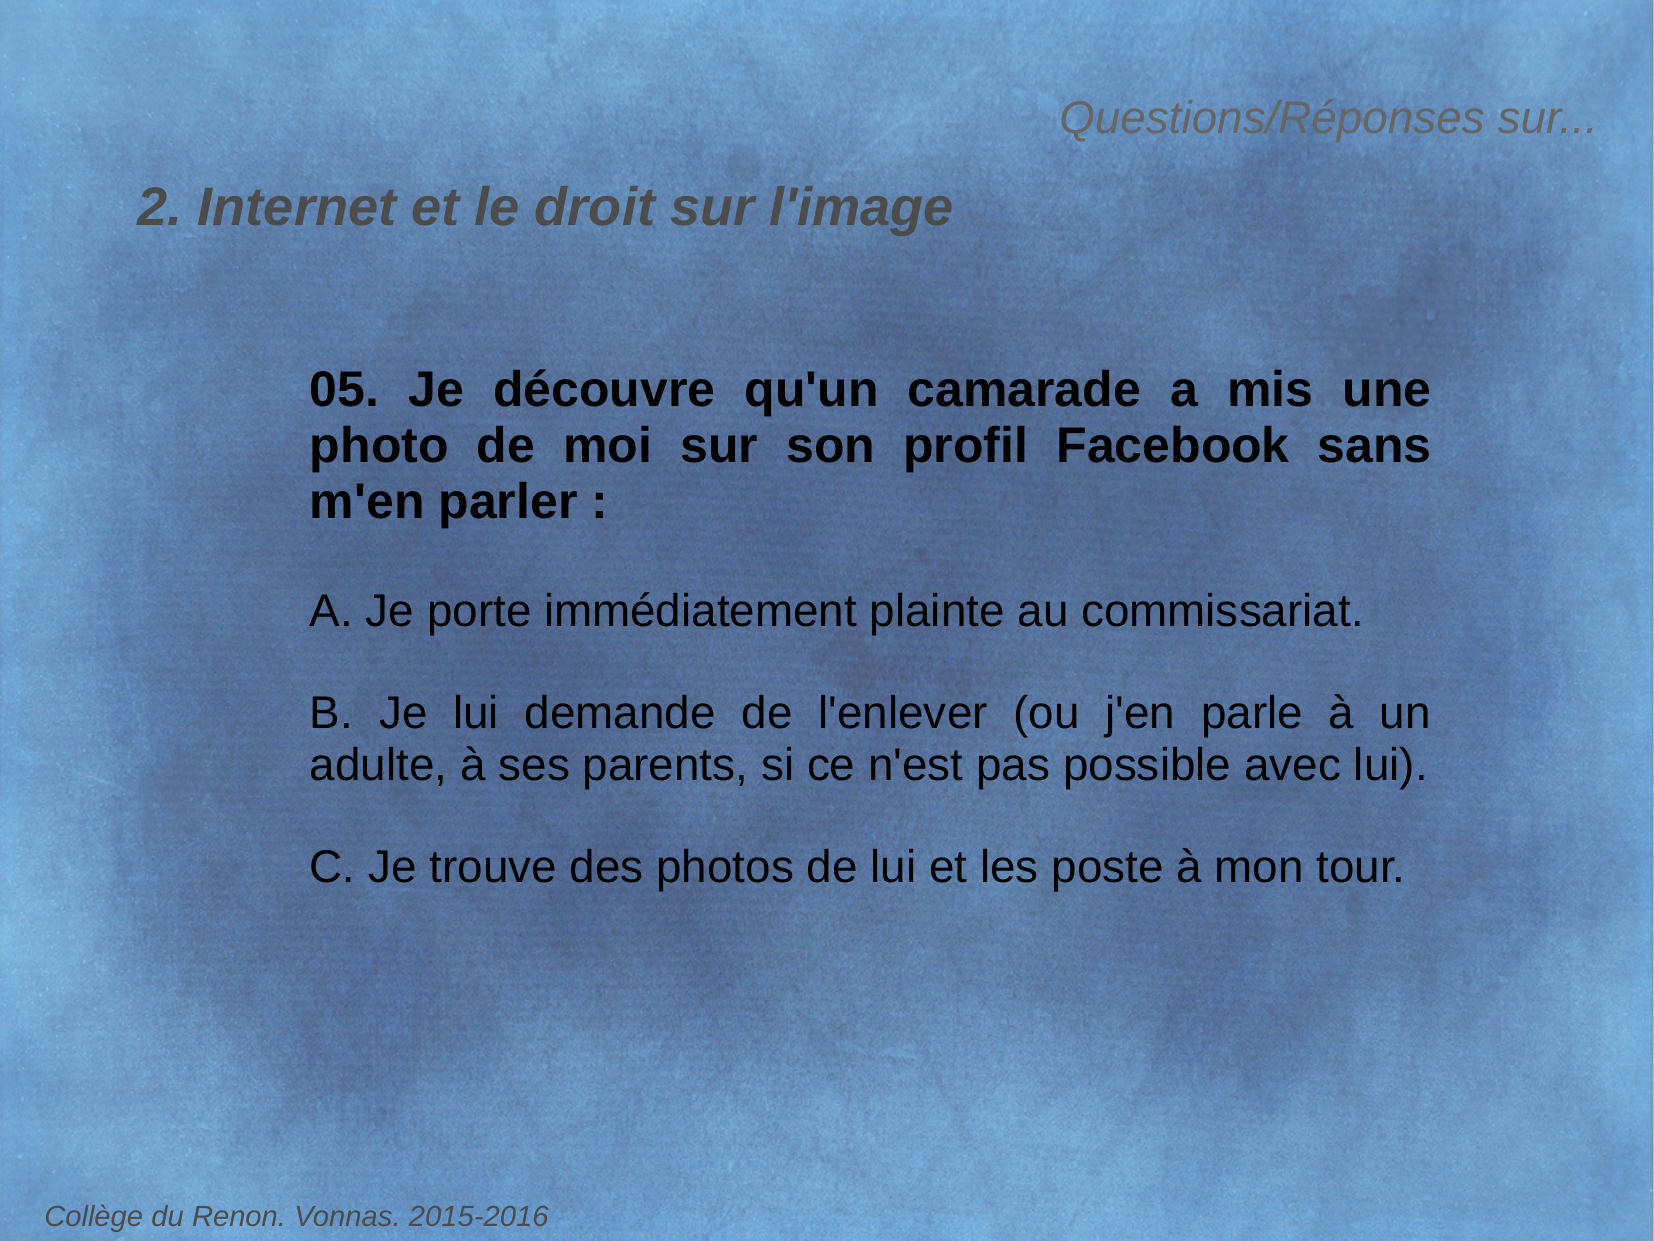

# Questions/Réponses sur...
2. Internet et le droit sur l'image
05. Je découvre qu'un camarade a mis une photo de moi sur son profil Facebook sans m'en parler :
A. Je porte immédiatement plainte au commissariat.
B. Je lui demande de l'enlever (ou j'en parle à un adulte, à ses parents, si ce n'est pas possible avec lui).
C. Je trouve des photos de lui et les poste à mon tour.
Collège du Renon. Vonnas. 2015-2016